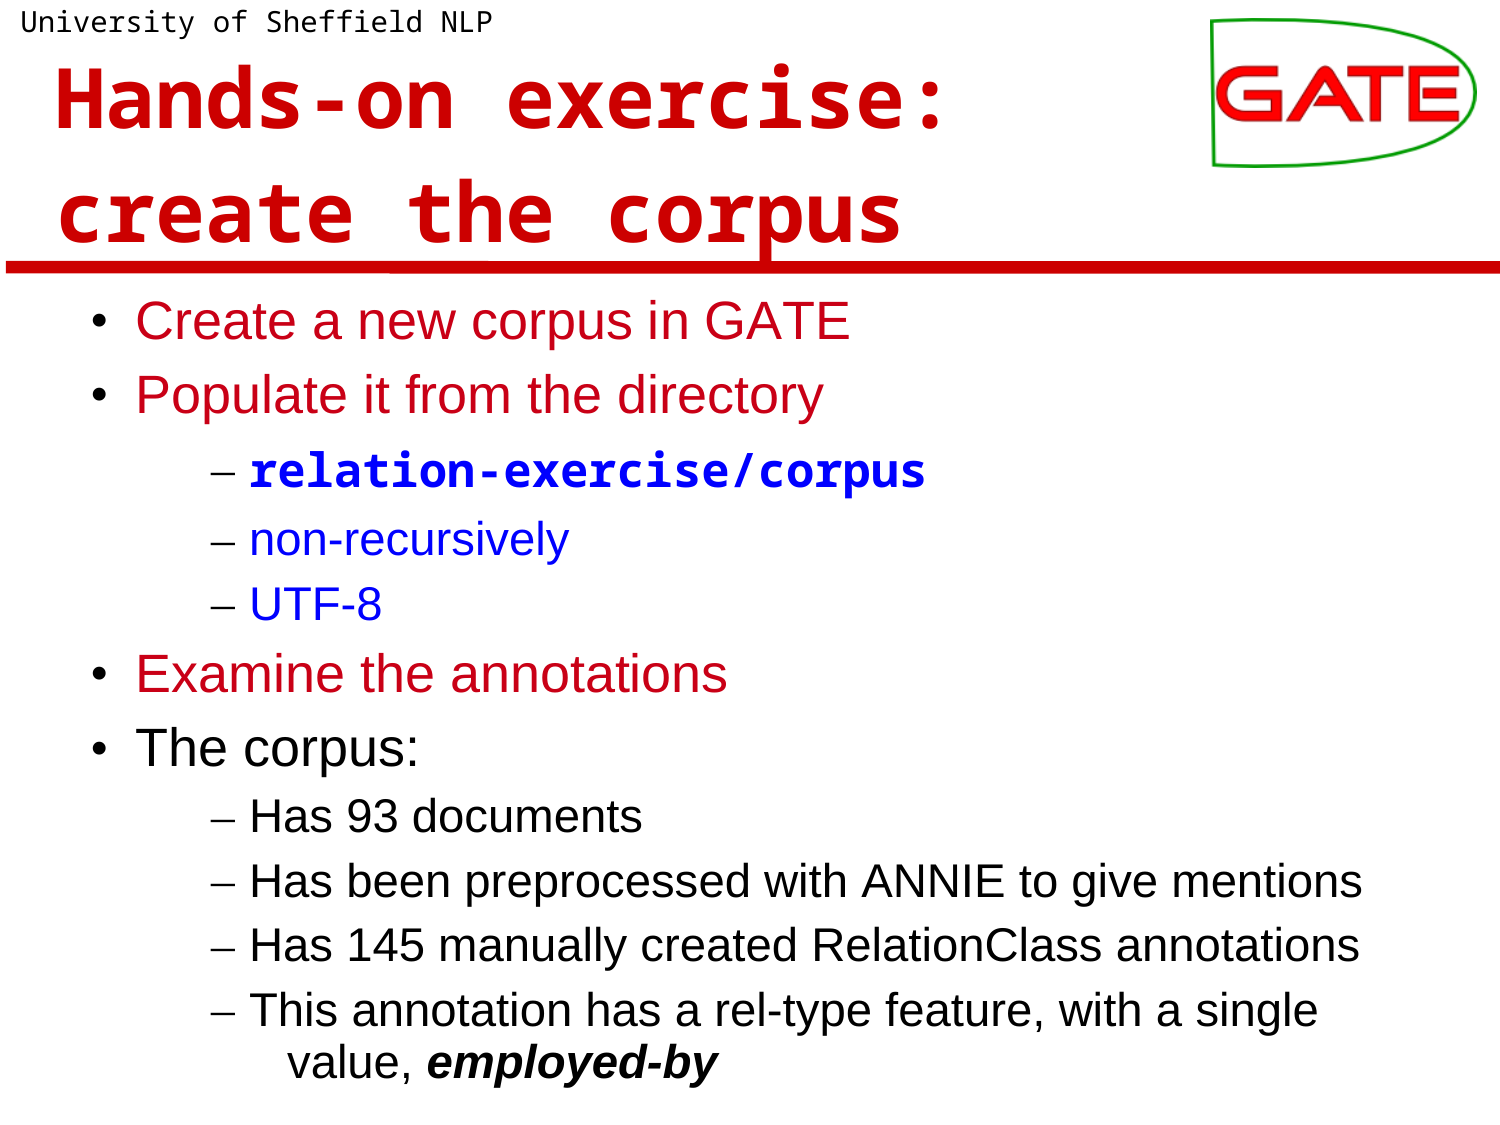

# Hands-on exercise: create the corpus
Create a new corpus in GATE
Populate it from the directory
relation-exercise/corpus
non-recursively
UTF-8
Examine the annotations
The corpus:
Has 93 documents
Has been preprocessed with ANNIE to give mentions
Has 145 manually created RelationClass annotations
This annotation has a rel-type feature, with a single value, employed-by